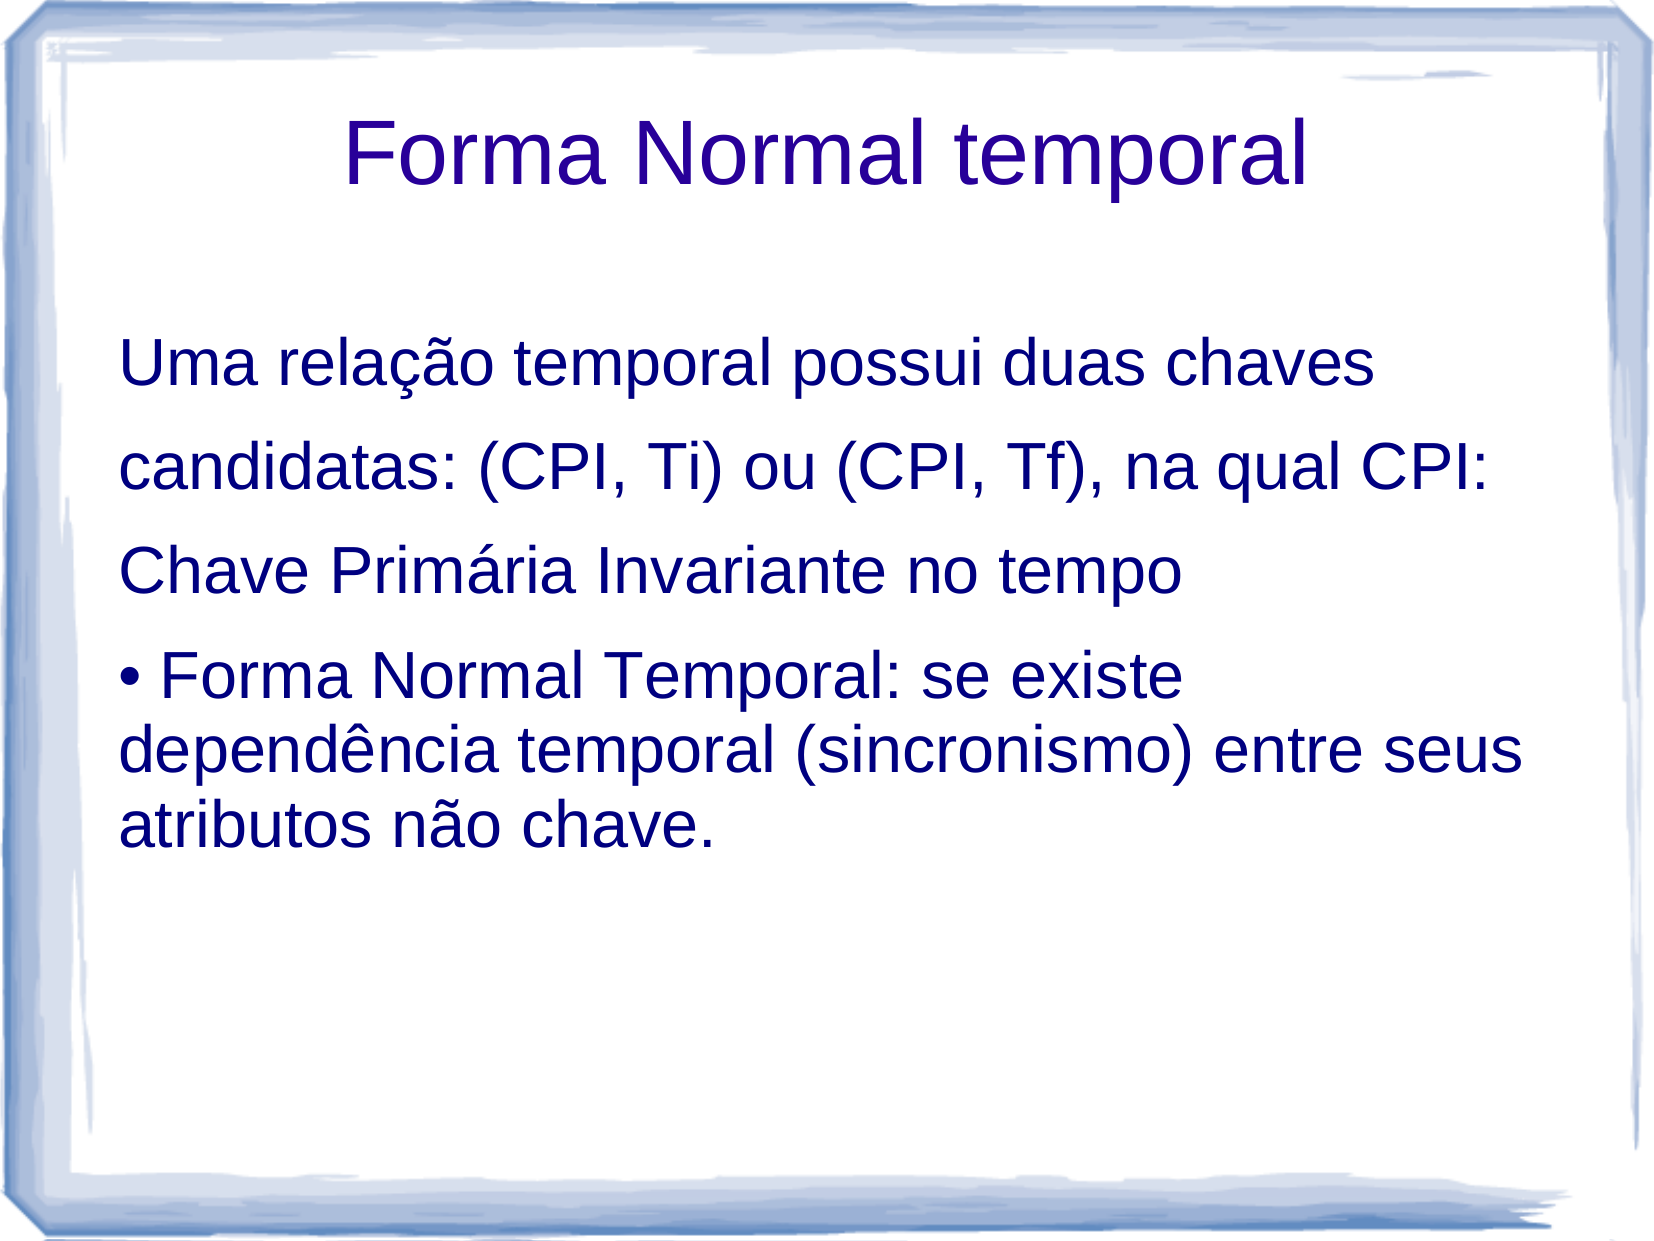

# Forma Normal temporal
Uma relação temporal possui duas chaves
candidatas: (CPI, Ti) ou (CPI, Tf), na qual CPI:
Chave Primária Invariante no tempo
• Forma Normal Temporal: se existe dependência temporal (sincronismo) entre seus atributos não chave.